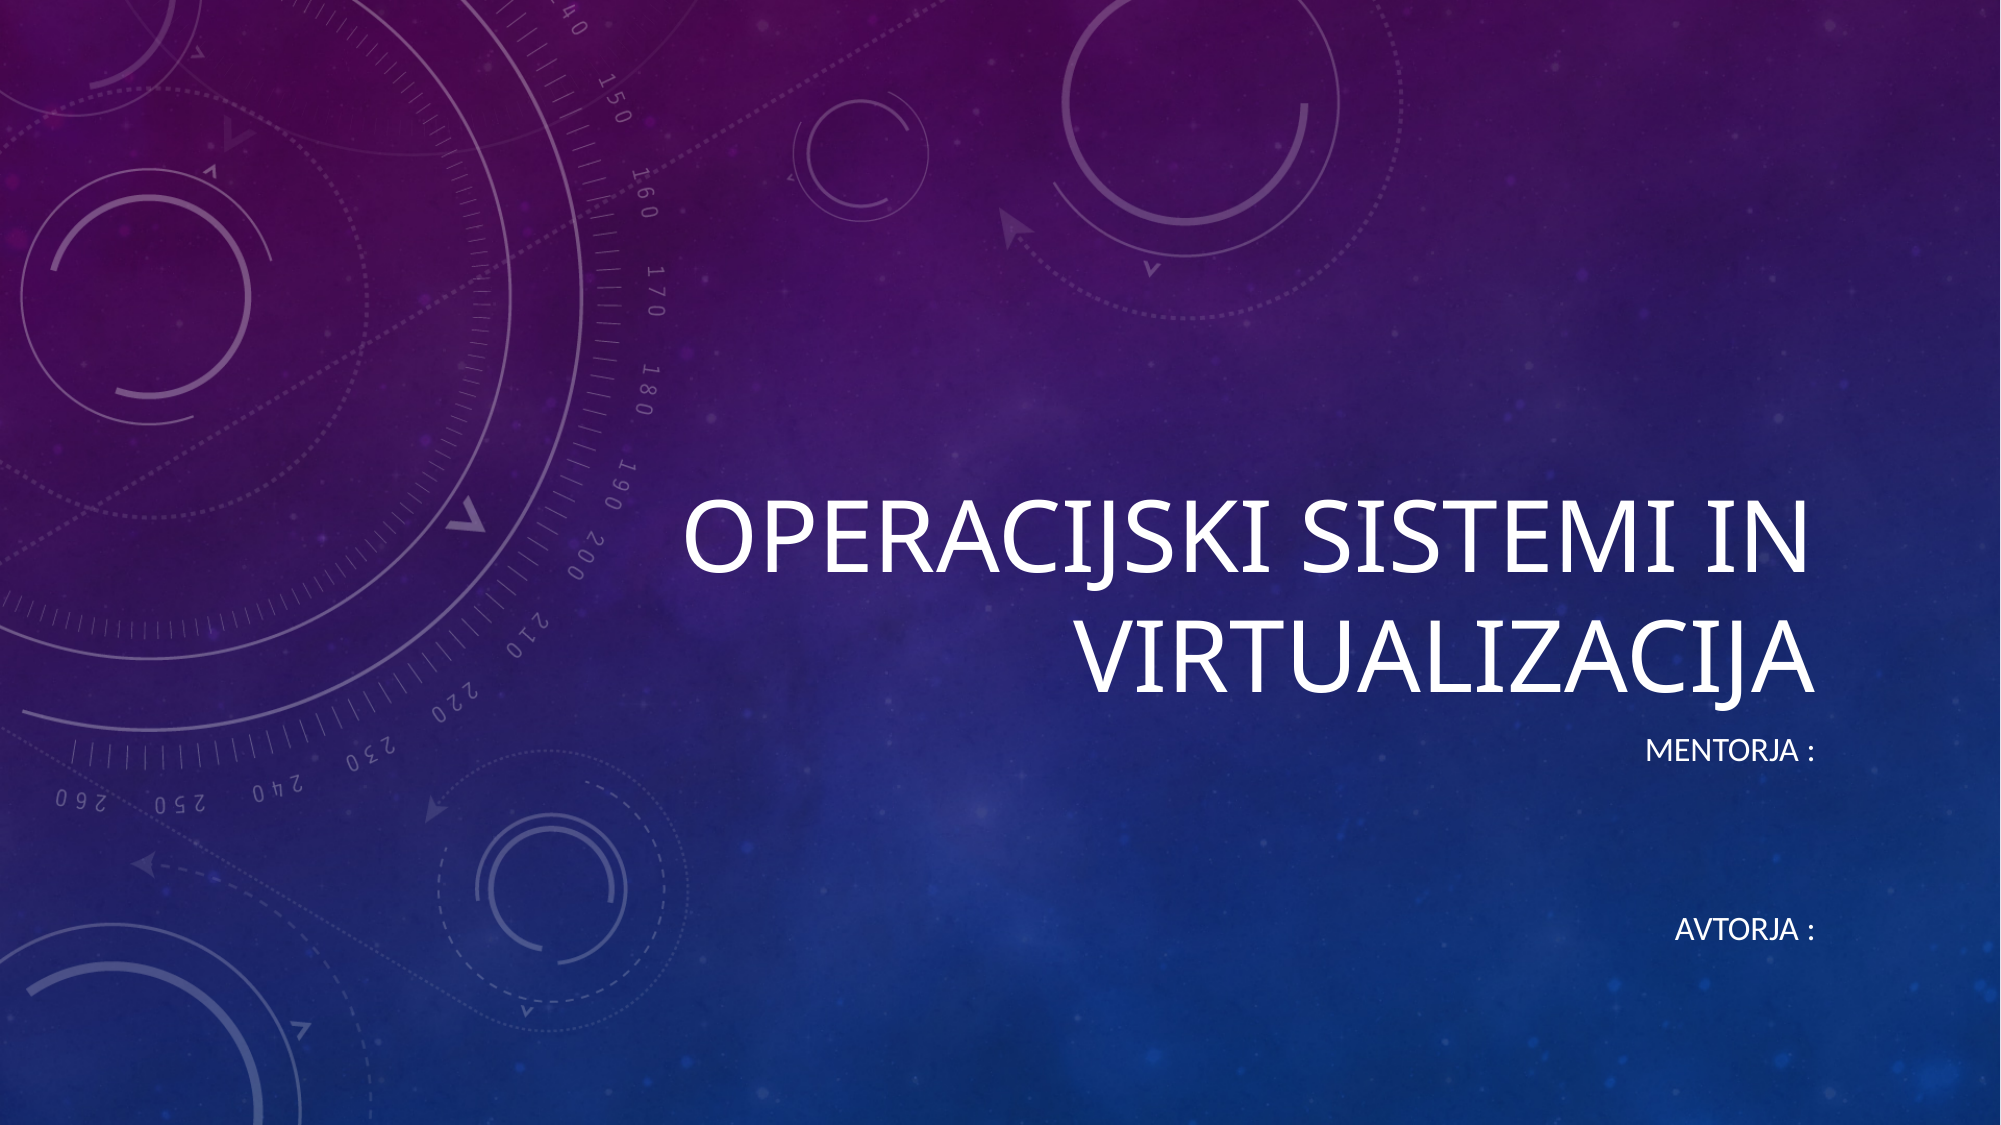

# Operacijski sistemi in virtualizacija
Mentorja :
Avtorja :